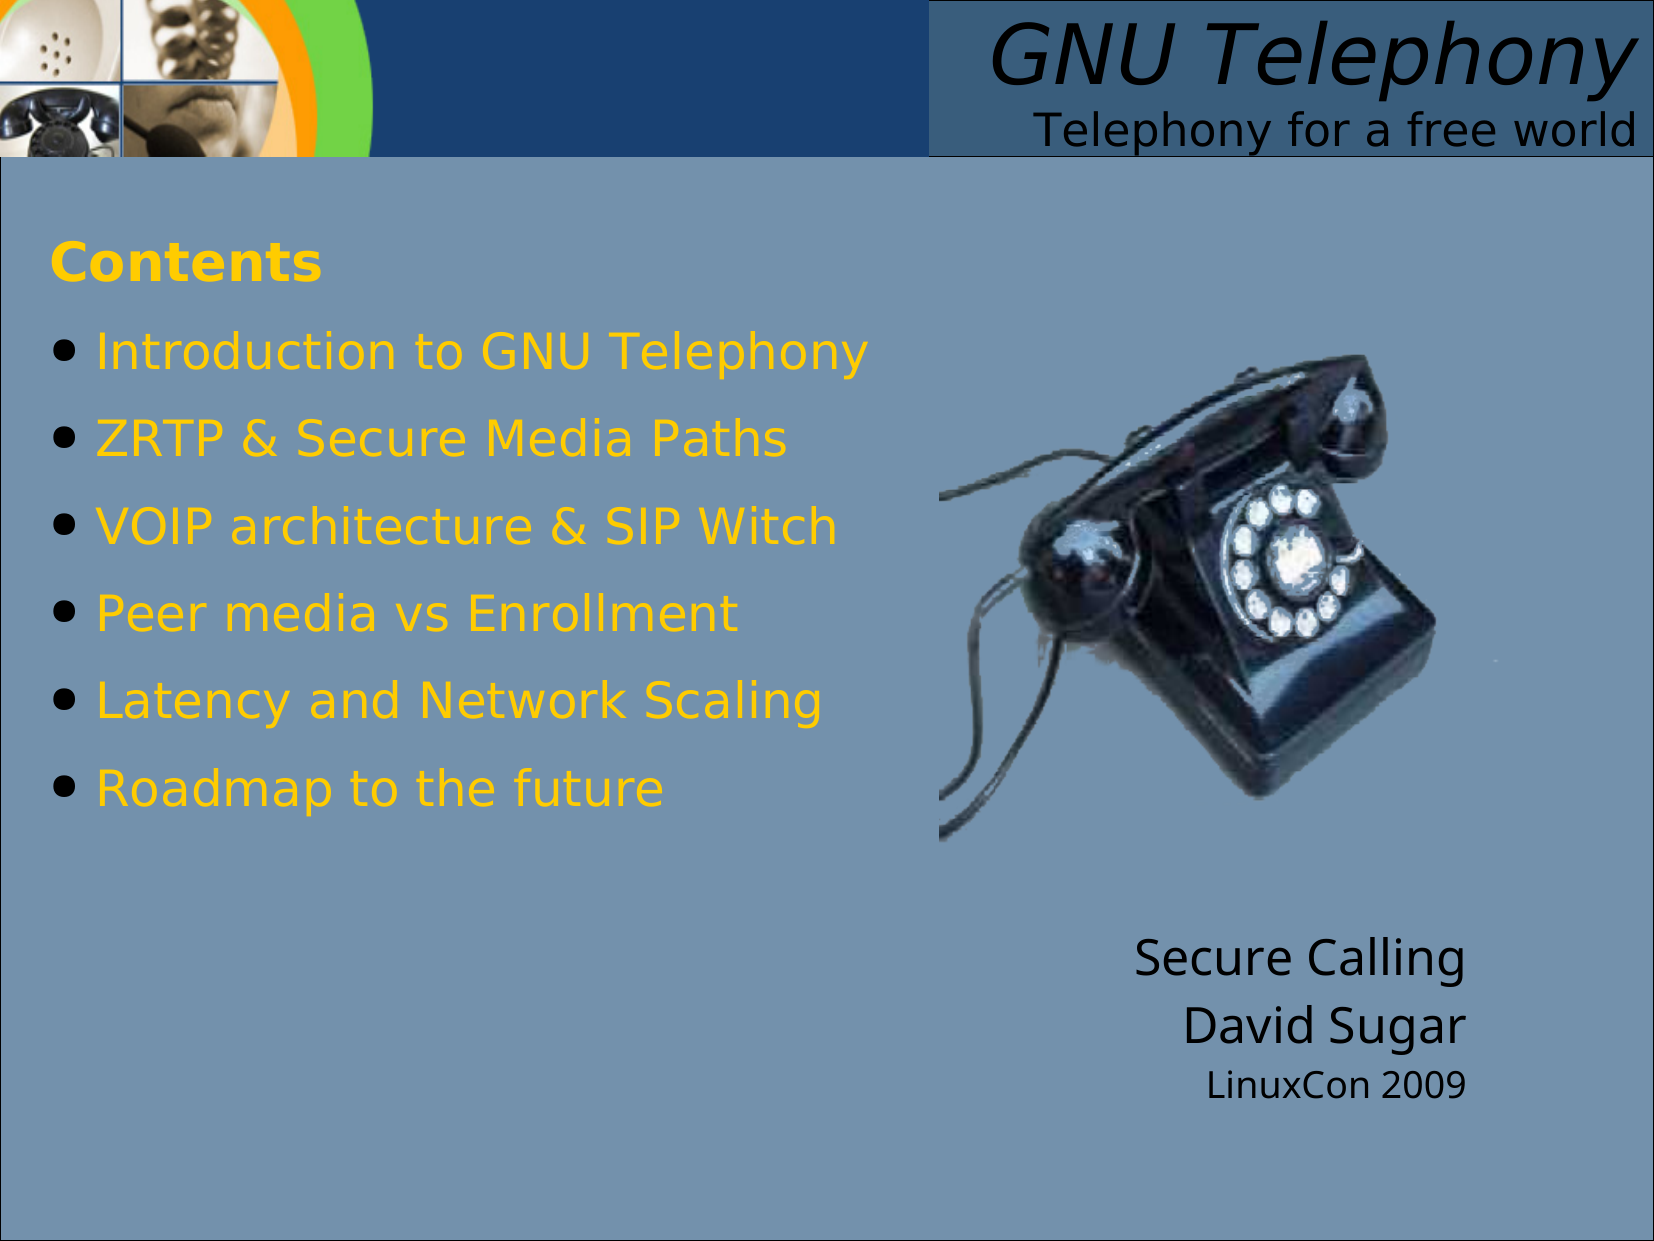

GNU Telephony
Telephony for a free world
Contents
 Introduction to GNU Telephony
 ZRTP & Secure Media Paths
 VOIP architecture & SIP Witch
 Peer media vs Enrollment
 Latency and Network Scaling
 Roadmap to the future
#
Secure Calling
David Sugar
LinuxCon 2009